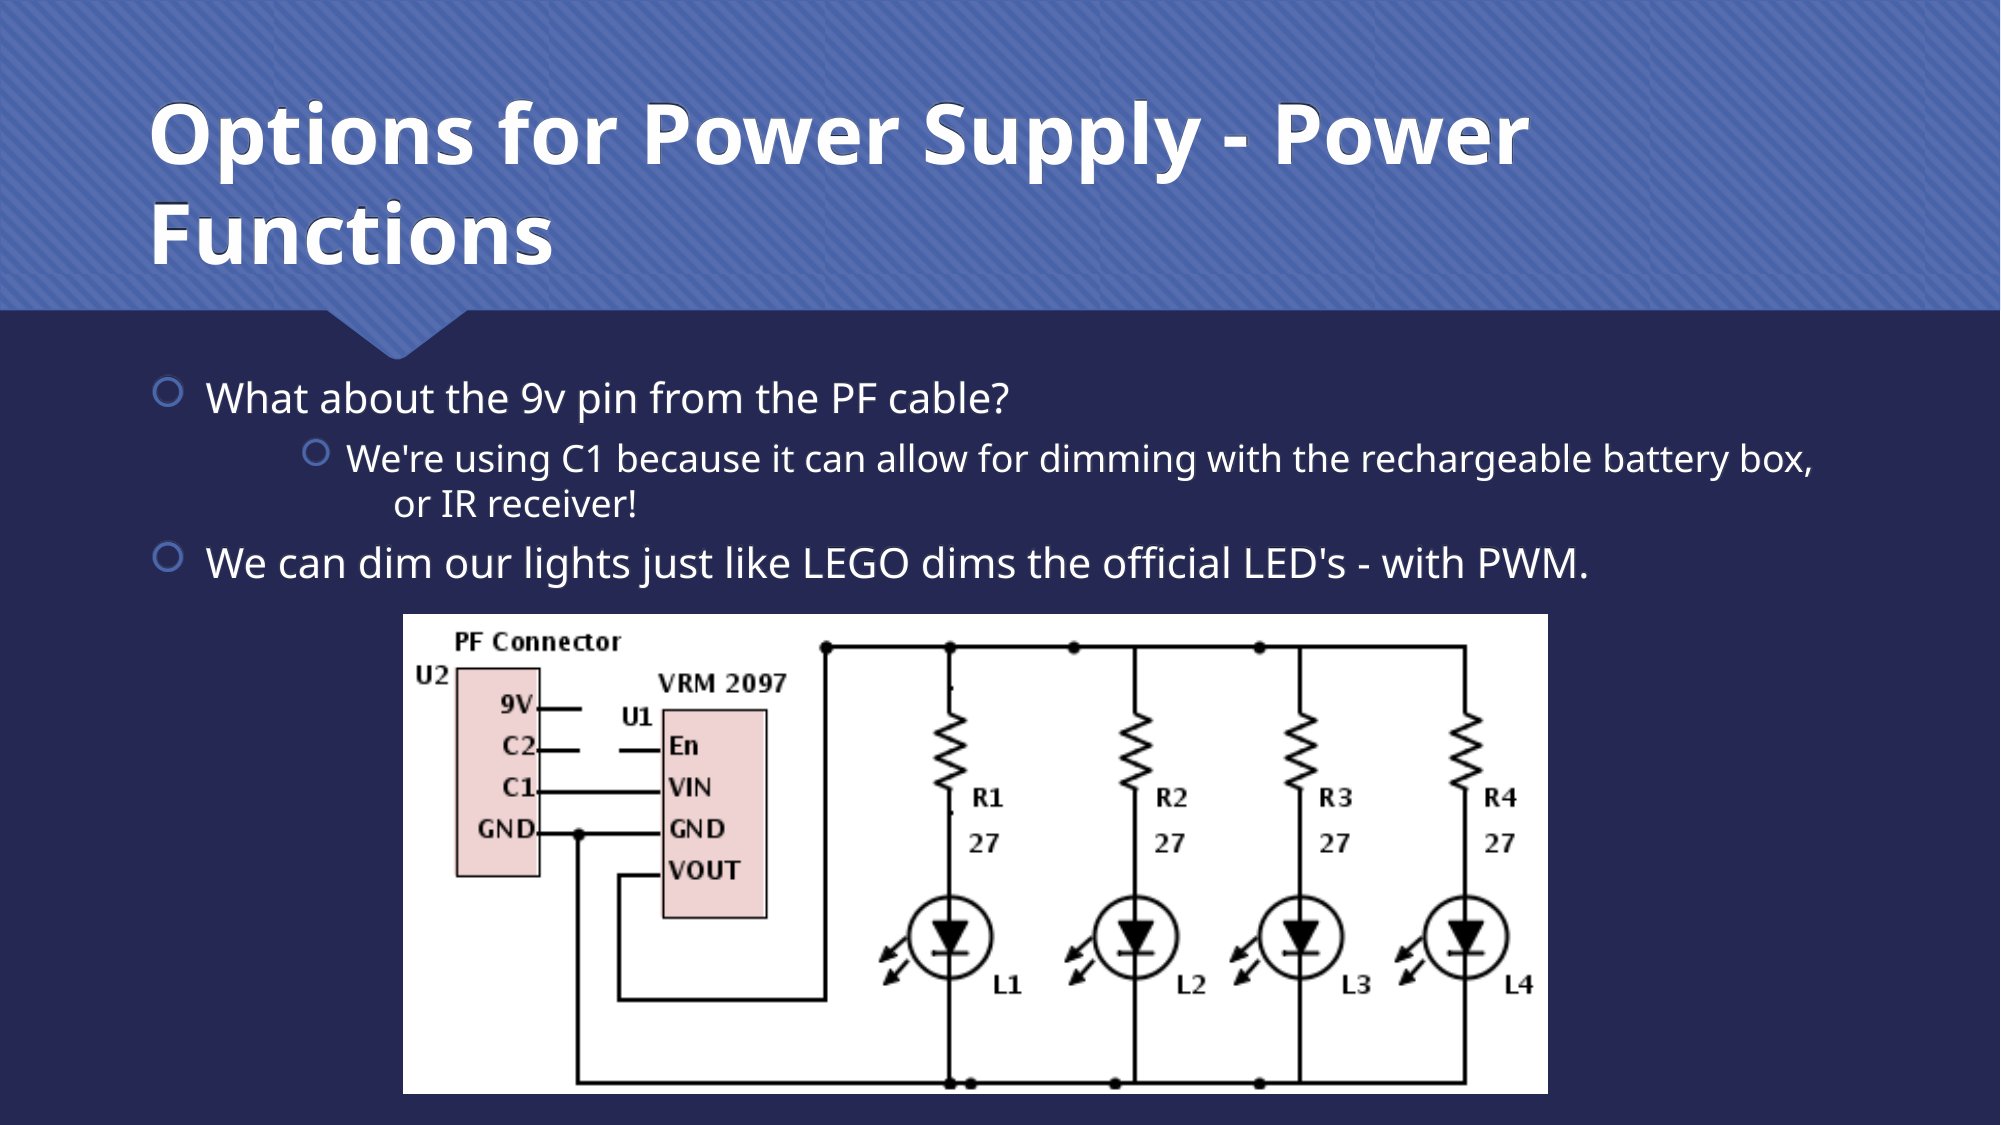

# Options for Power Supply - Power Functions
What about the 9v pin from the PF cable?
We're using C1 because it can allow for dimming with the rechargeable battery box, or IR receiver!
We can dim our lights just like LEGO dims the official LED's - with PWM.